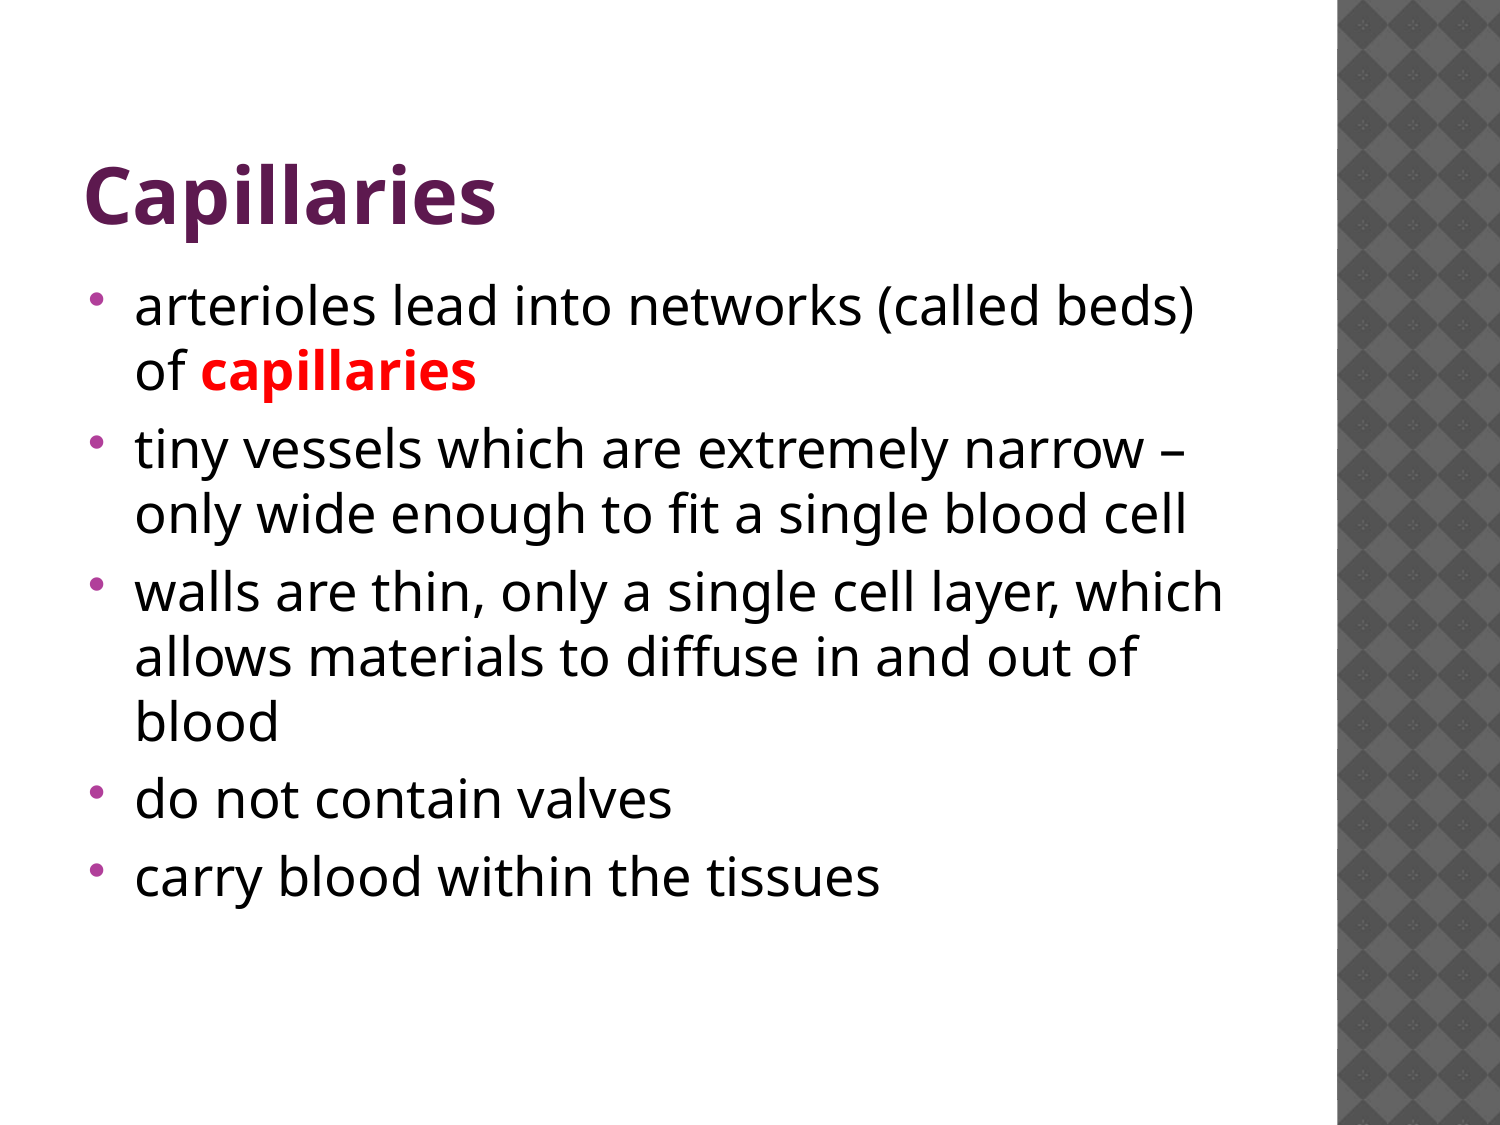

# Capillaries
arterioles lead into networks (called beds) of capillaries
tiny vessels which are extremely narrow – only wide enough to fit a single blood cell
walls are thin, only a single cell layer, which allows materials to diffuse in and out of blood
do not contain valves
carry blood within the tissues